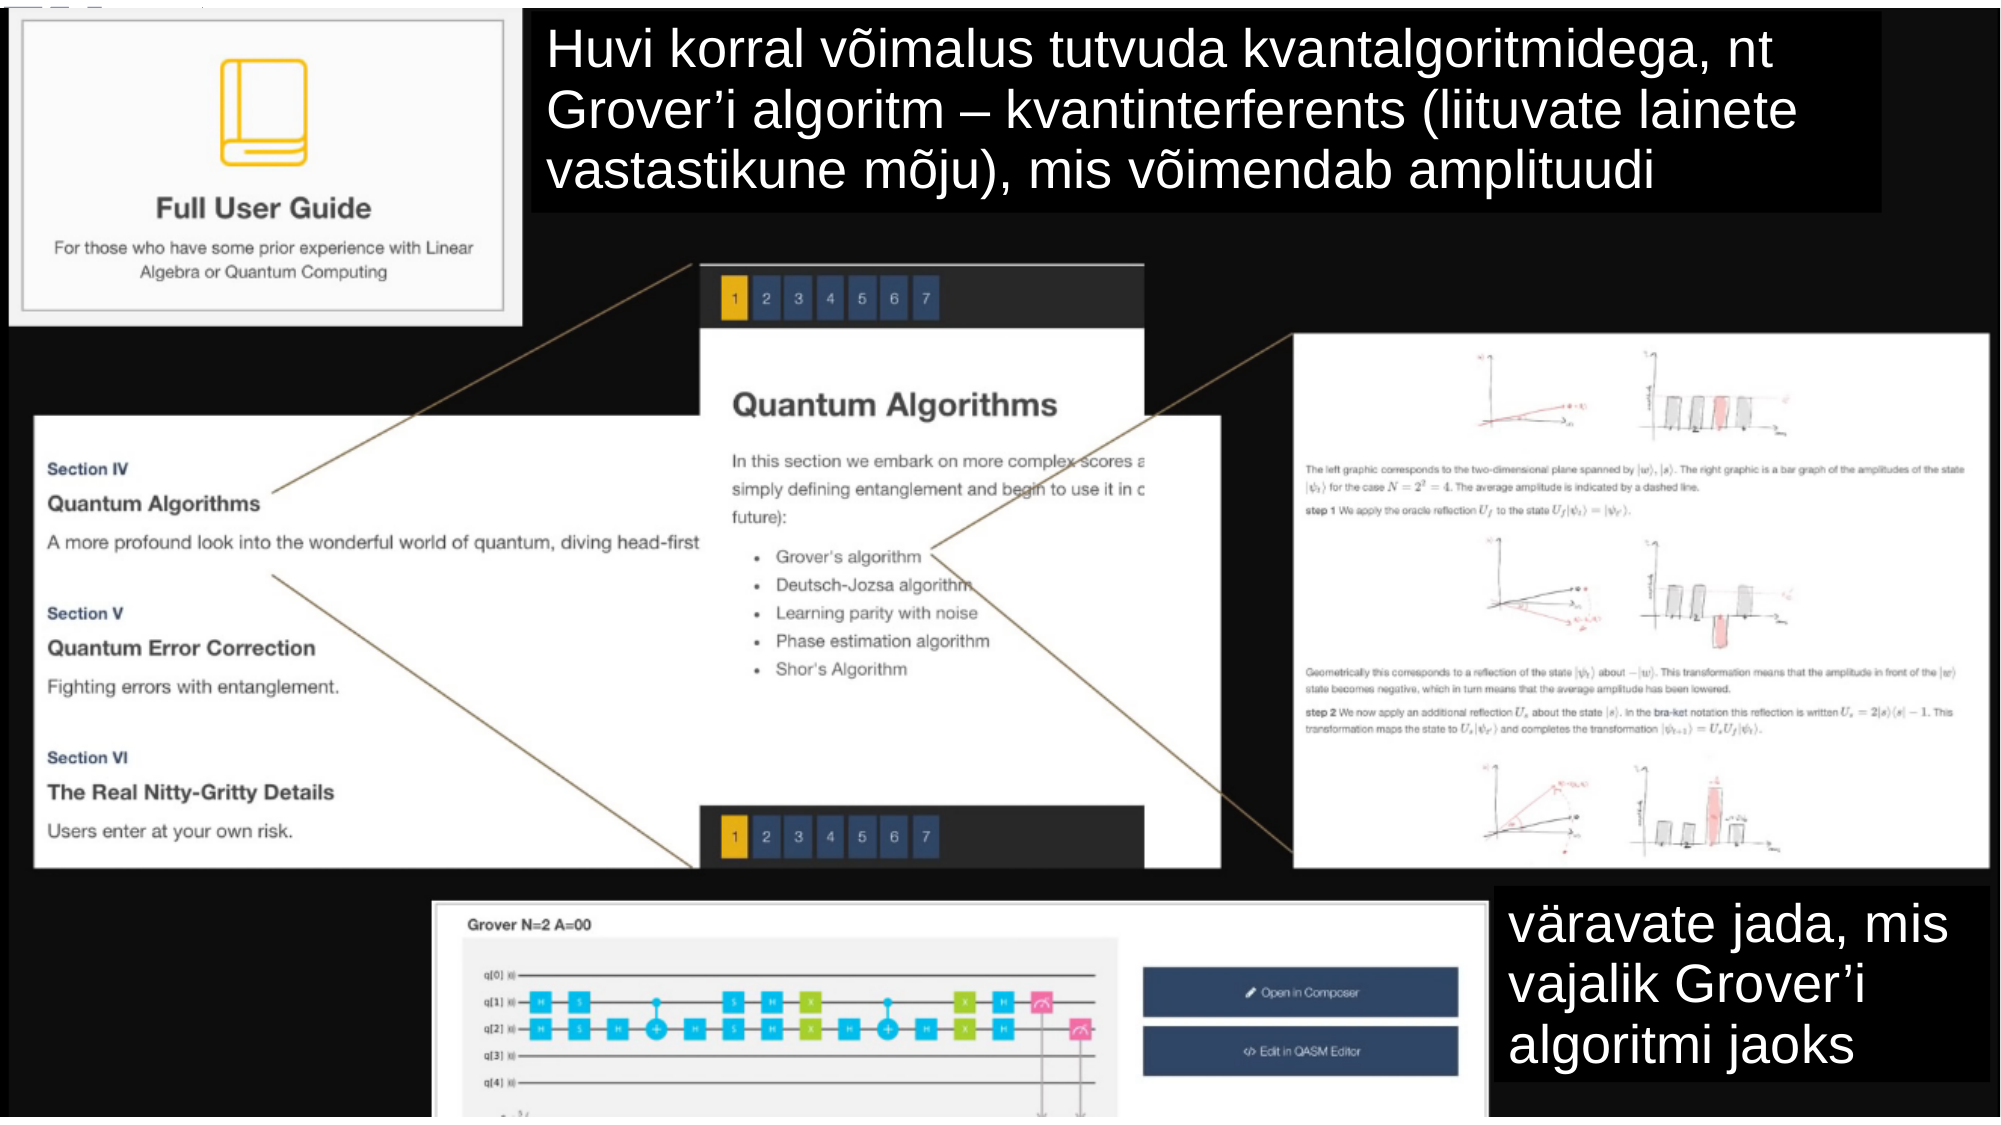

Huvi korral võimalus tutvuda kvantalgoritmidega, nt Grover’i algoritm – kvantinterferents (liituvate lainete vastastikune mõju), mis võimendab amplituudi
väravate jada, mis vajalik Grover’i algoritmi jaoks
48